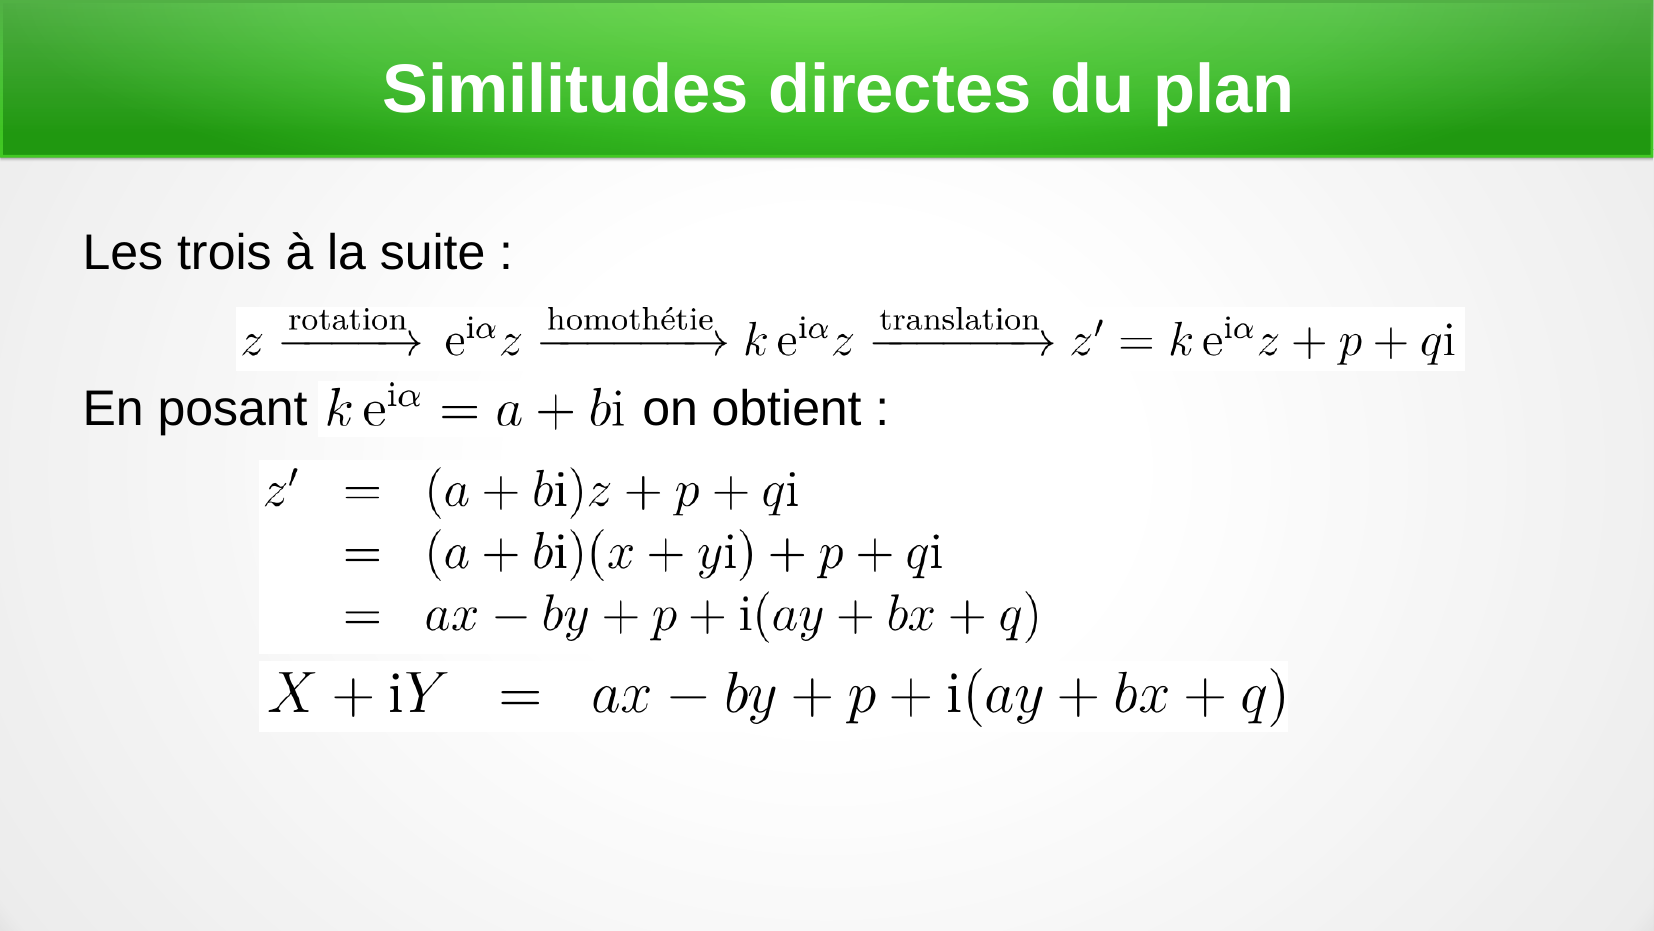

# Similitudes directes du plan
Les trois à la suite :
En posant on obtient :